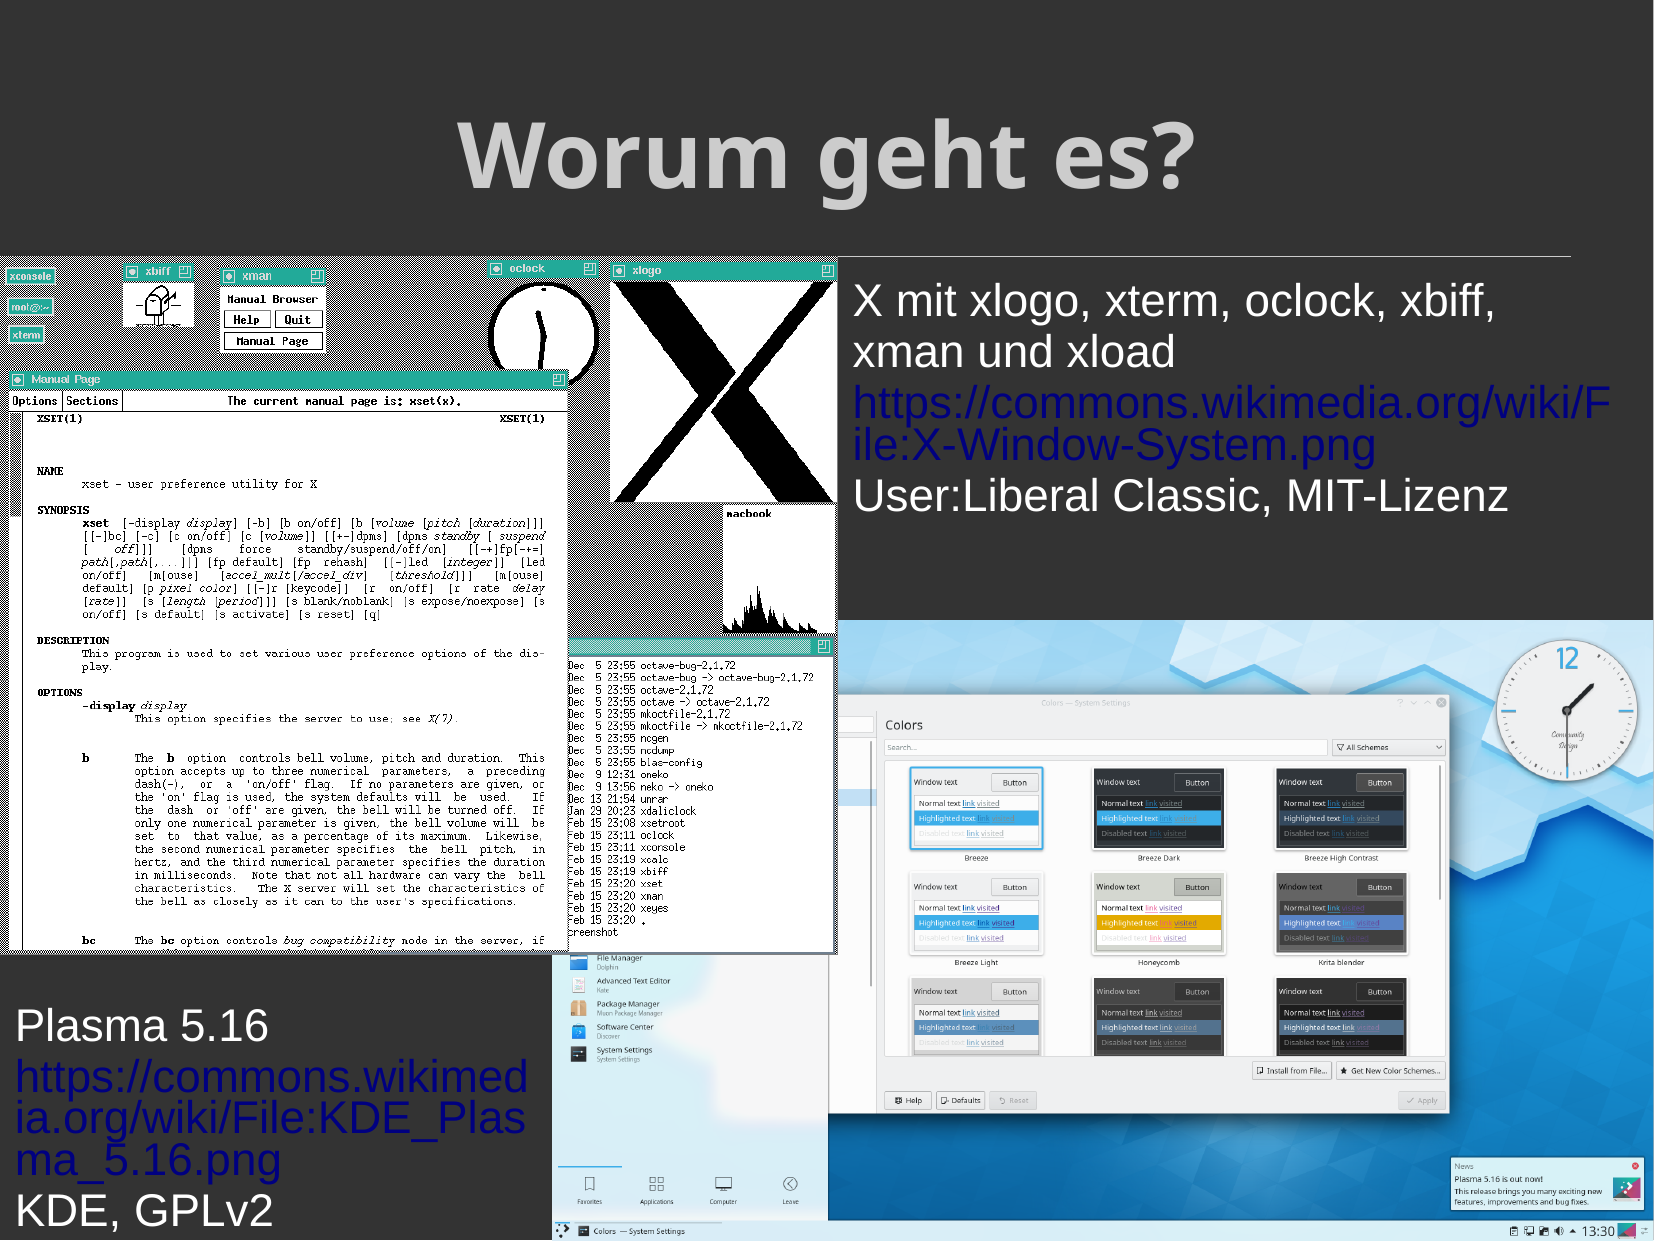

# Worum geht es?
X mit xlogo, xterm, oclock, xbiff,
xman und xload
https://commons.wikimedia.org/wiki/File:X-Window-System.png
User:Liberal Classic, MIT-Lizenz
Plasma 5.16
https://commons.wikimedia.org/wiki/File:KDE_Plasma_5.16.png
KDE, GPLv2